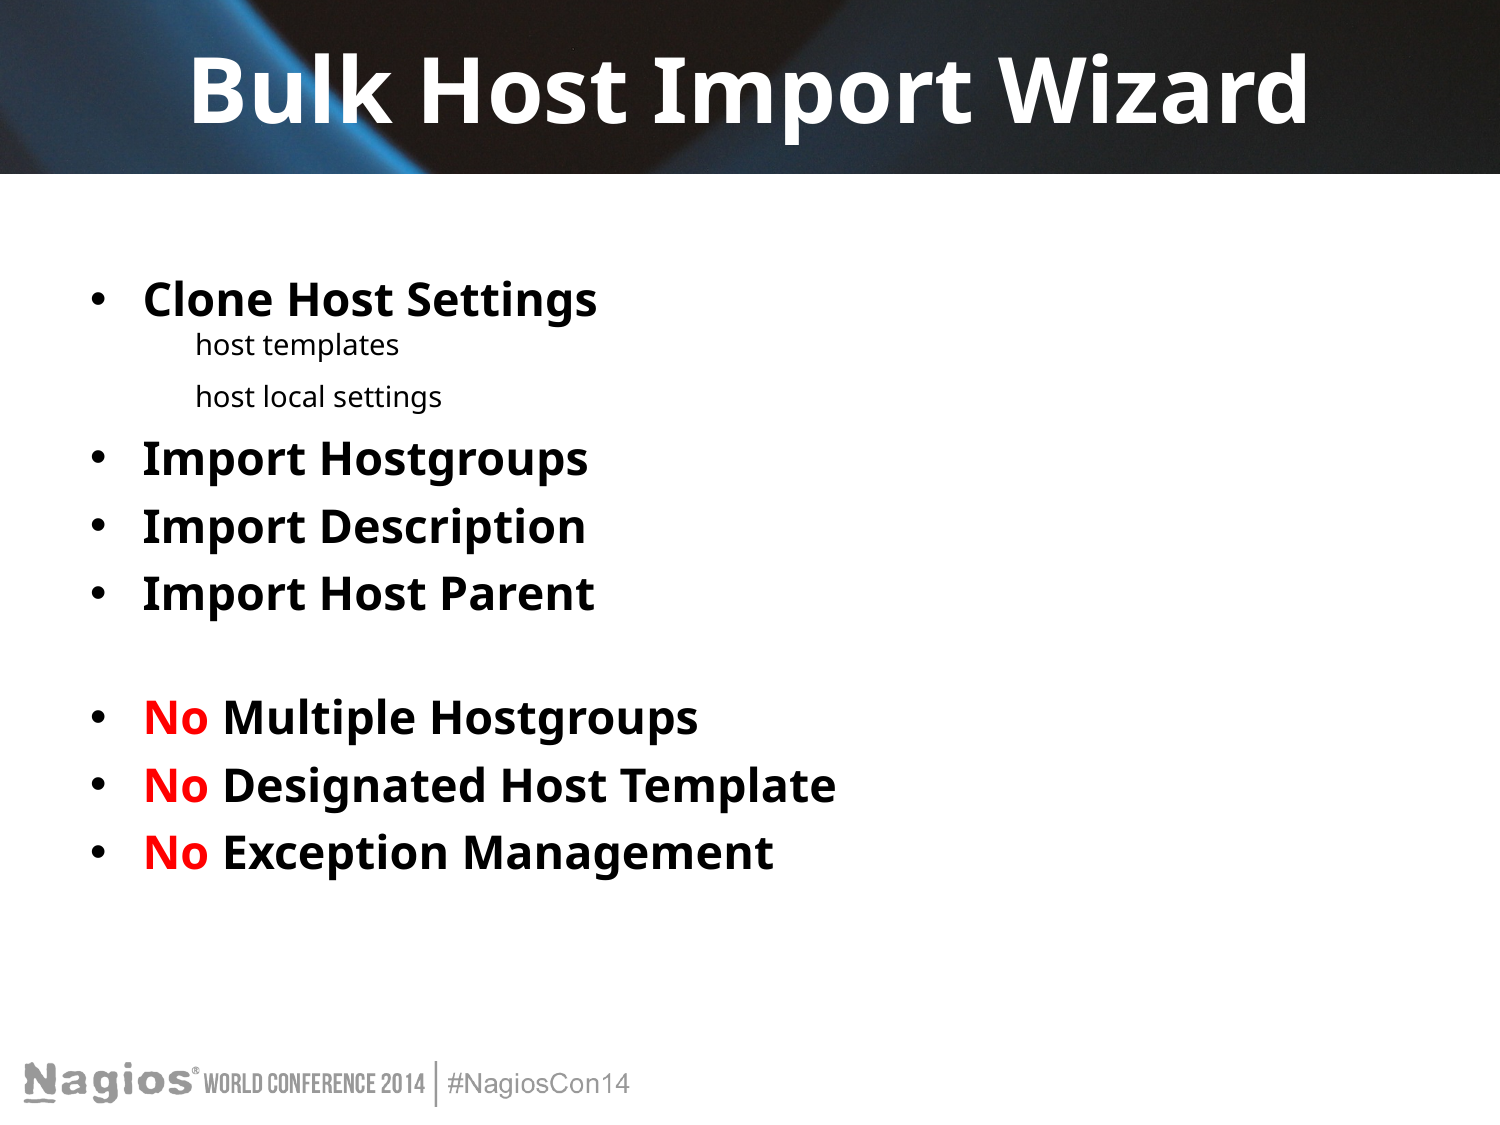

# Bulk Host Import Wizard
Clone Host Settings
host templates
host local settings
Import Hostgroups
Import Description
Import Host Parent
No Multiple Hostgroups
No Designated Host Template
No Exception Management